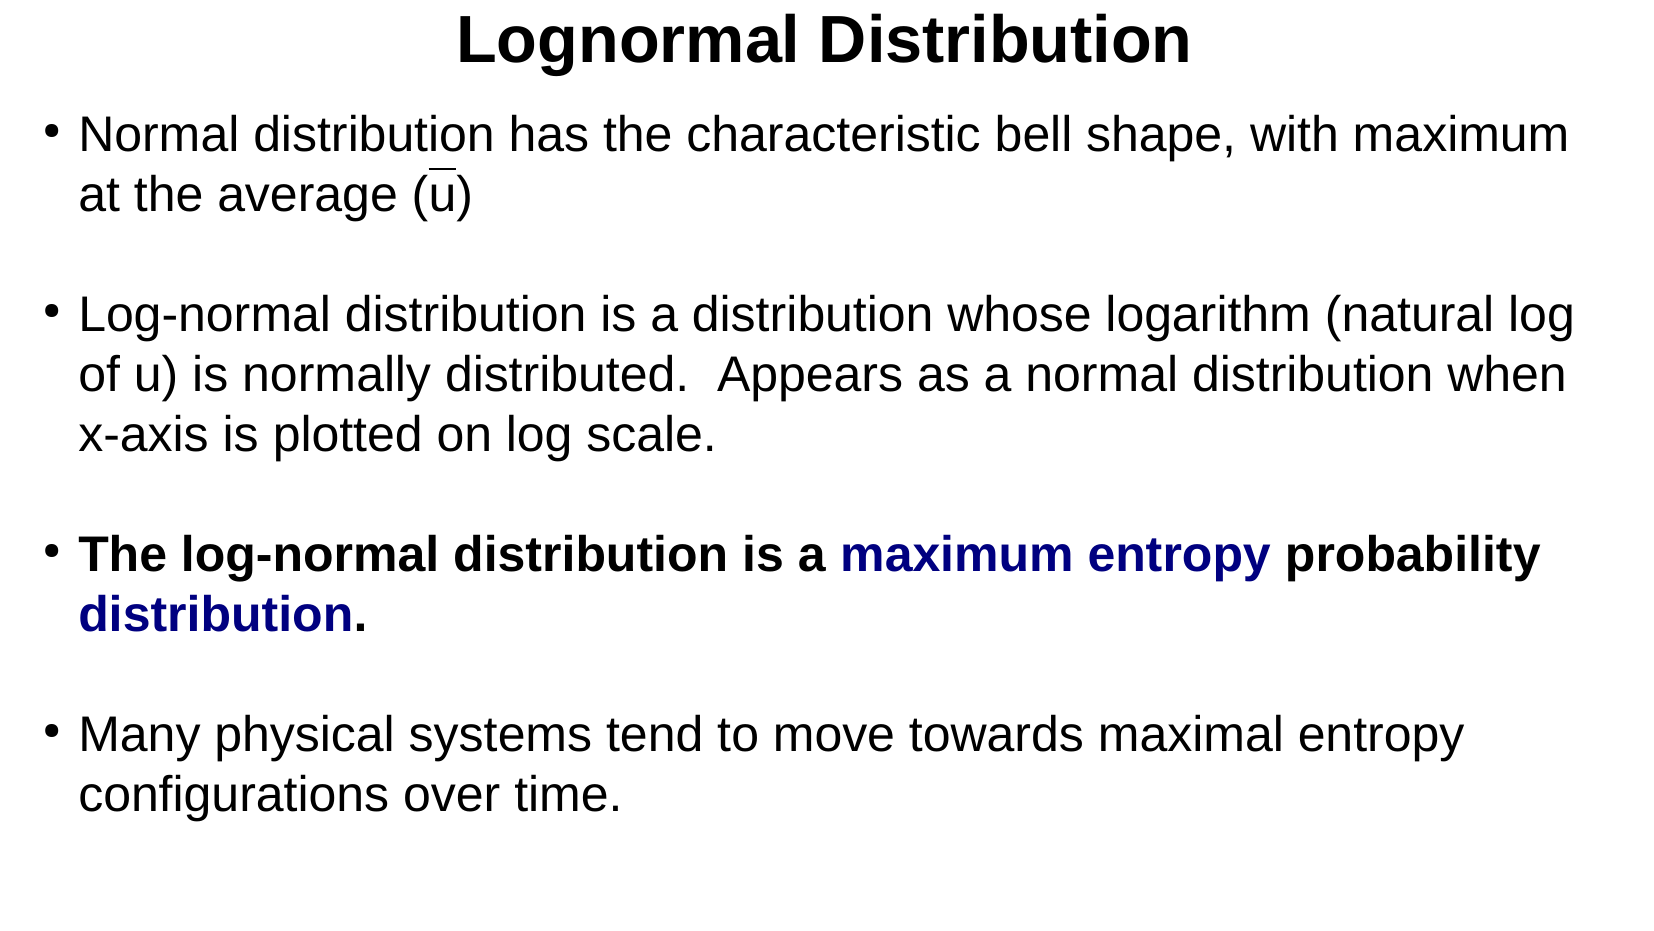

Lognormal Distribution
Normal distribution has the characteristic bell shape, with maximum at the average (u)
Log-normal distribution is a distribution whose logarithm (natural log of u) is normally distributed. Appears as a normal distribution when x-axis is plotted on log scale.
The log-normal distribution is a maximum entropy probability distribution.
Many physical systems tend to move towards maximal entropy configurations over time.